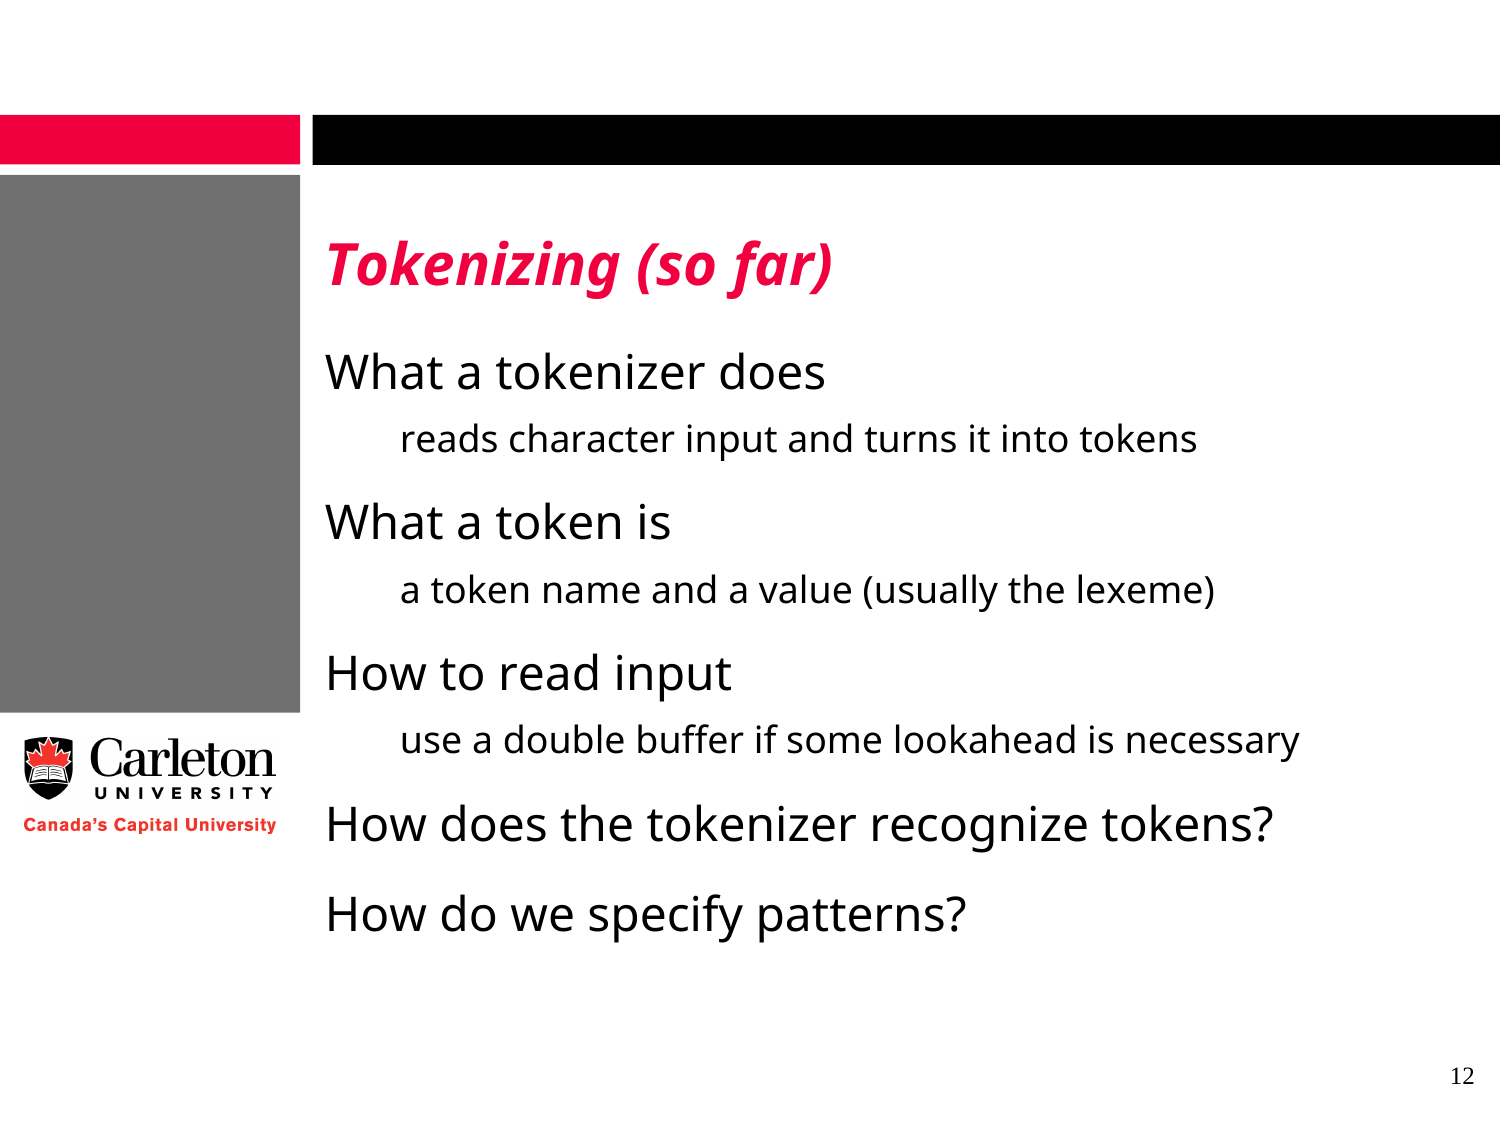

# Tokenizing (so far)
What a tokenizer does
reads character input and turns it into tokens
What a token is
a token name and a value (usually the lexeme)
How to read input
use a double buffer if some lookahead is necessary
How does the tokenizer recognize tokens?
How do we specify patterns?
12